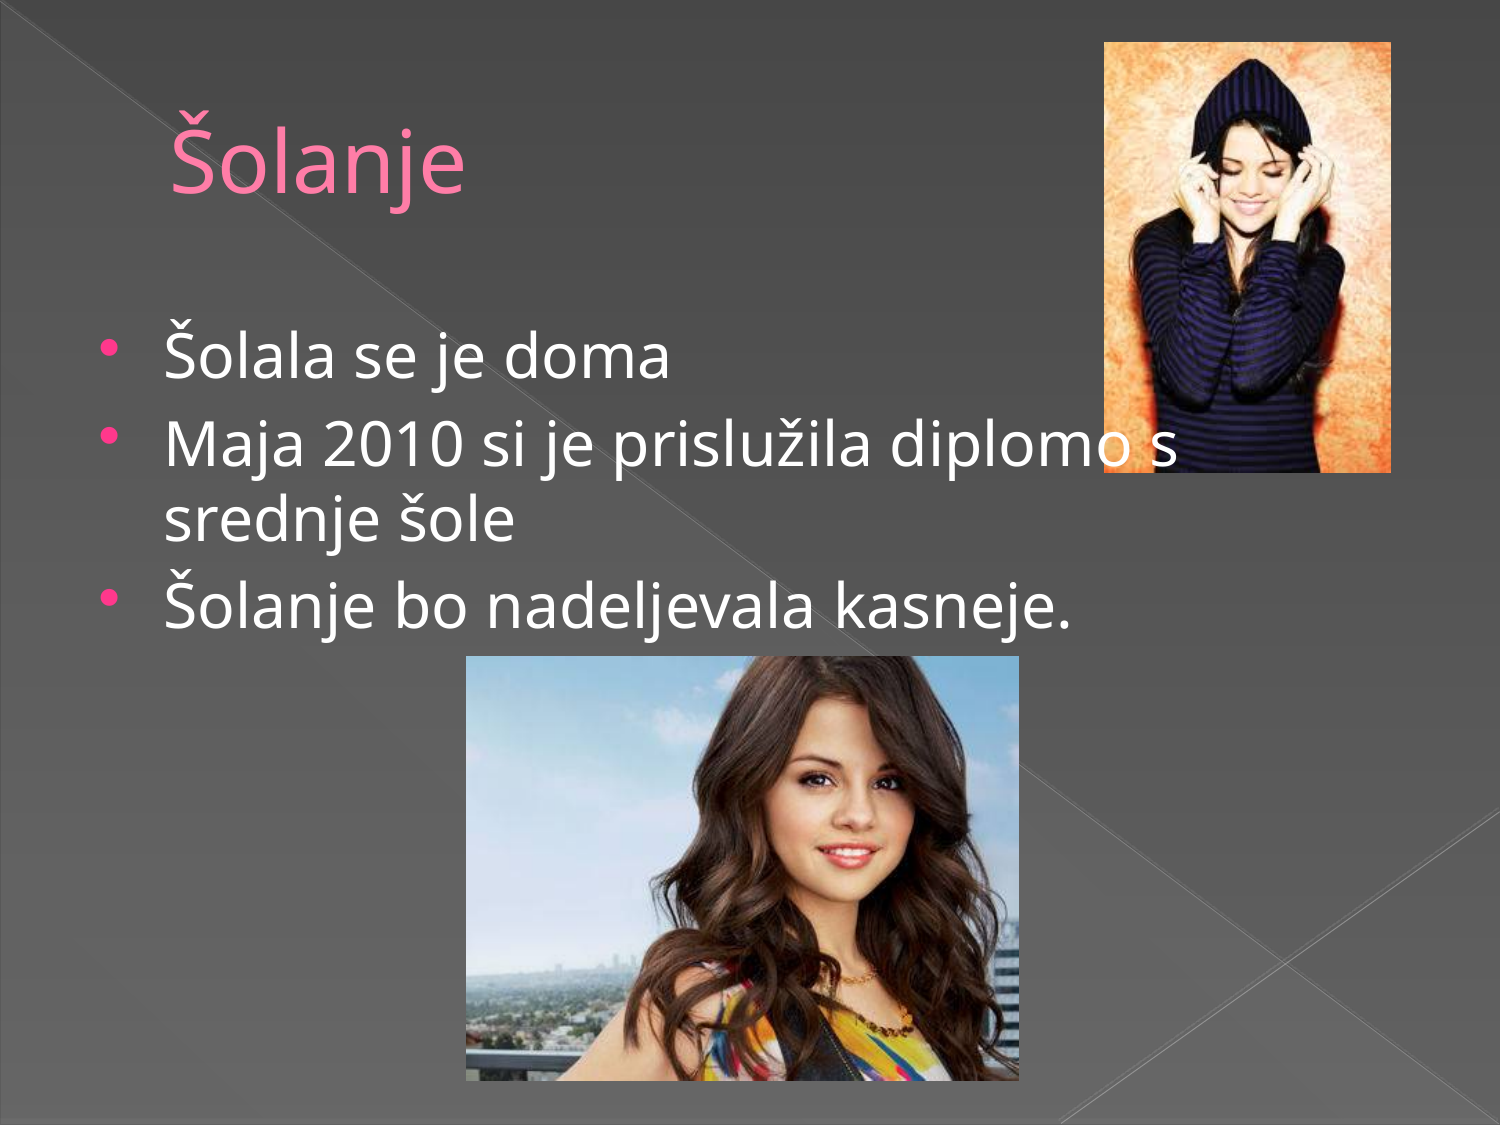

# Šolanje
Šolala se je doma
Maja 2010 si je prislužila diplomo s srednje šole
Šolanje bo nadeljevala kasneje.